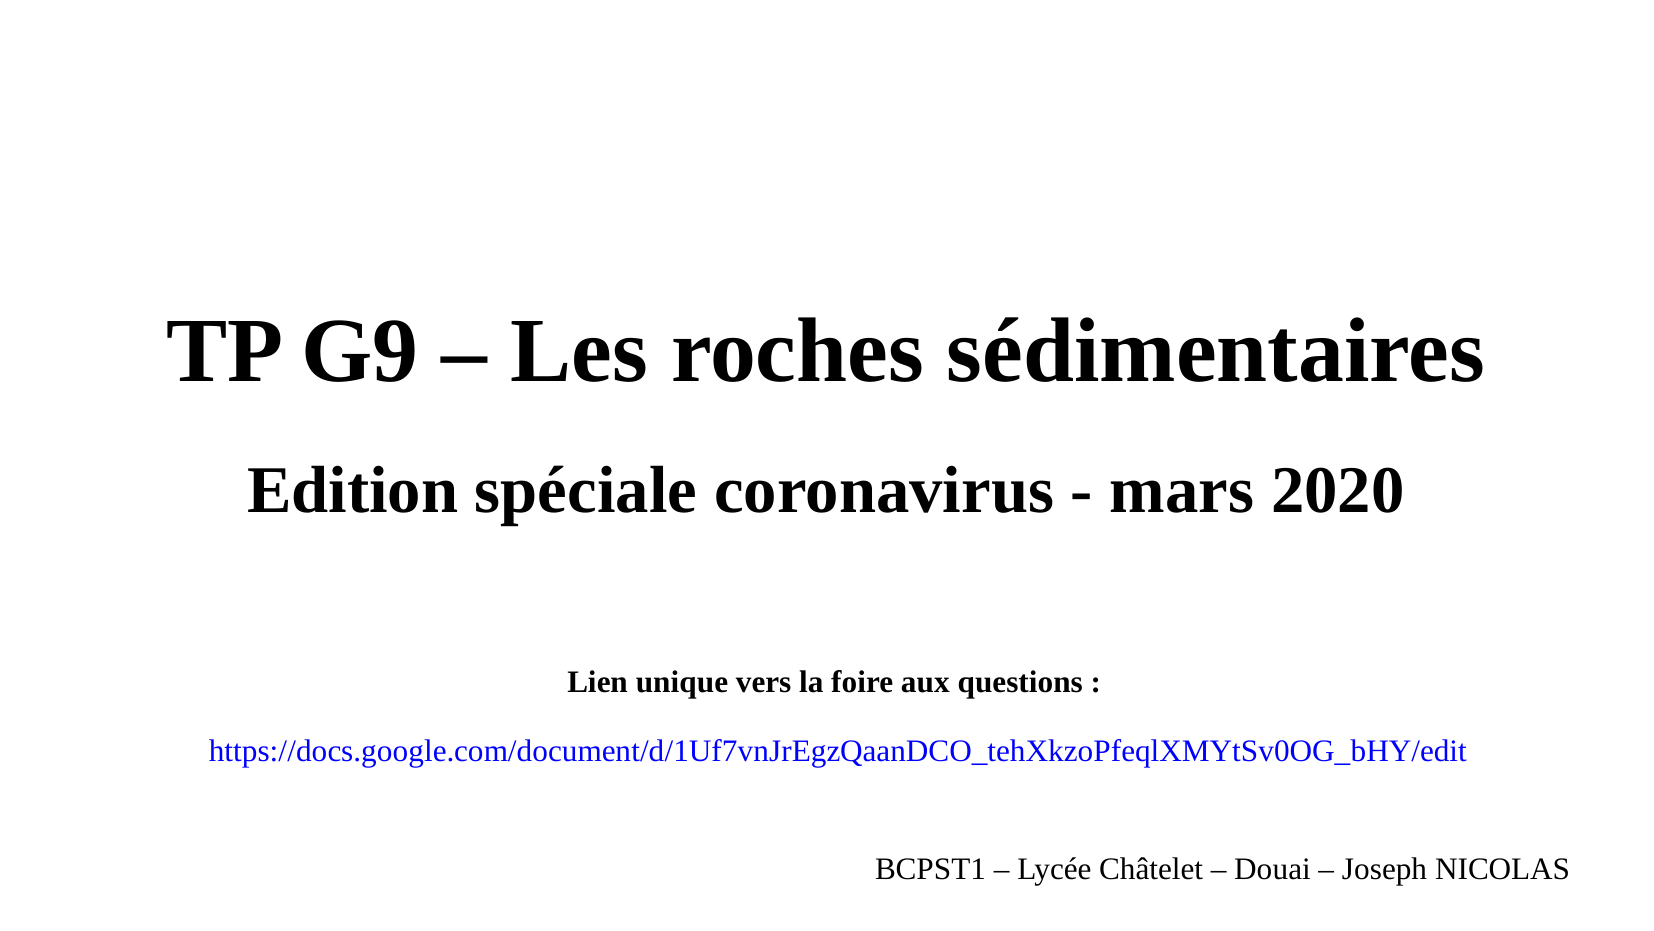

# TP G9 – Les roches sédimentaires
Edition spéciale coronavirus - mars 2020
Lien unique vers la foire aux questions :
https://docs.google.com/document/d/1Uf7vnJrEgzQaanDCO_tehXkzoPfeqlXMYtSv0OG_bHY/edit
BCPST1 – Lycée Châtelet – Douai – Joseph NICOLAS